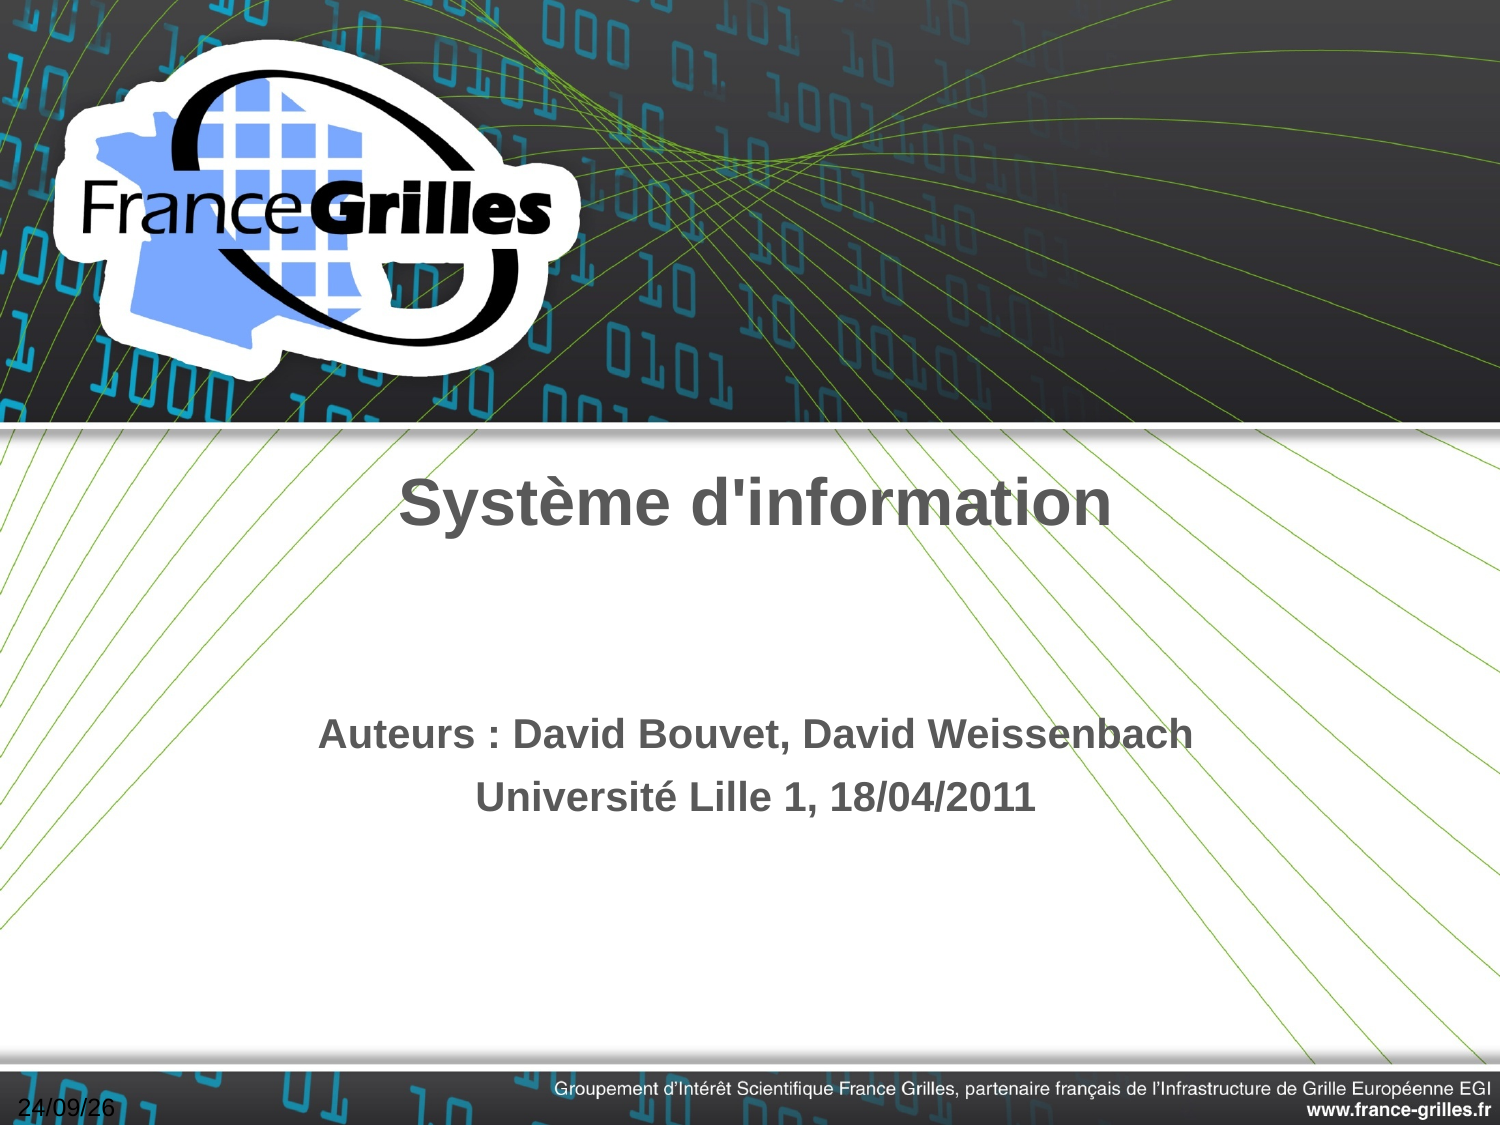

#
Système d'information
Auteurs : David Bouvet, David Weissenbach
Université Lille 1, 18/04/2011